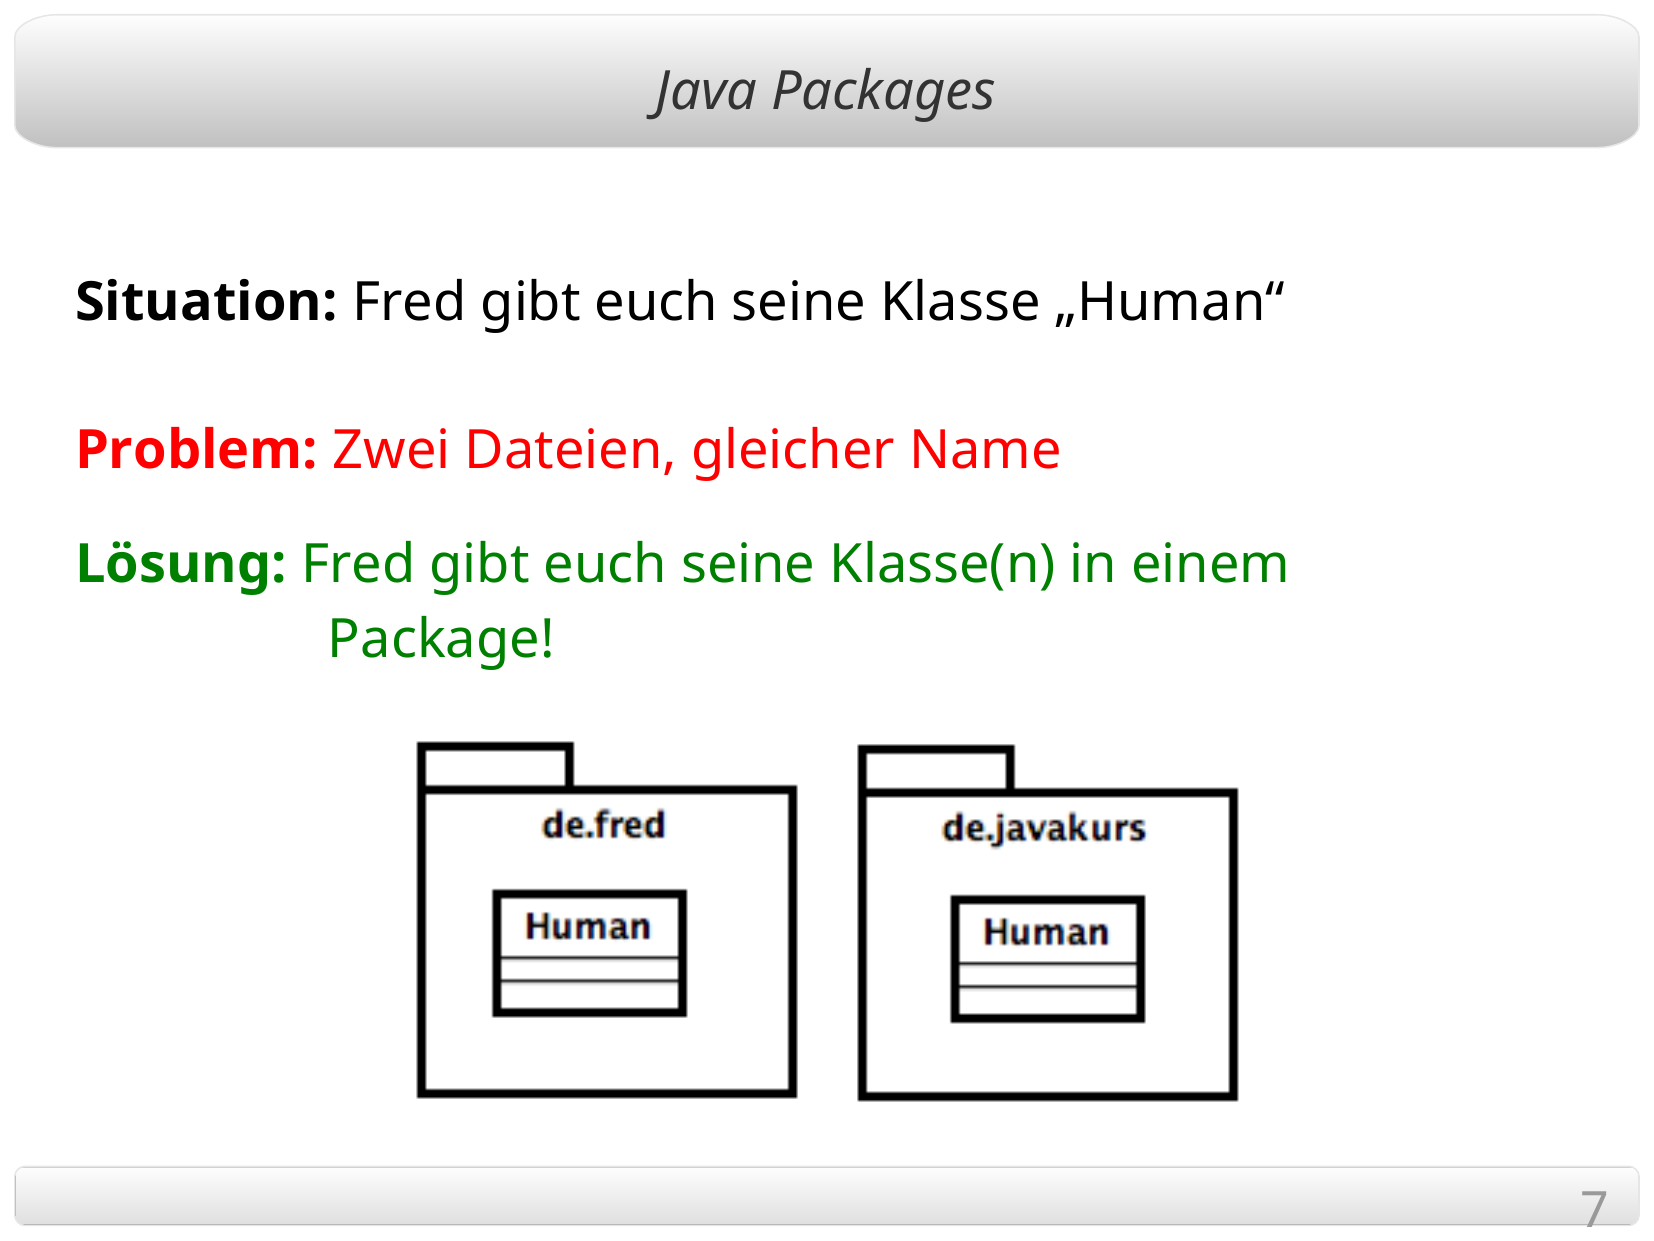

# Java Packages
Situation: Fred gibt euch seine Klasse „Human“
Problem: Zwei Dateien, gleicher Name
Lösung: Fred gibt euch seine Klasse(n) in einem
			 Package!